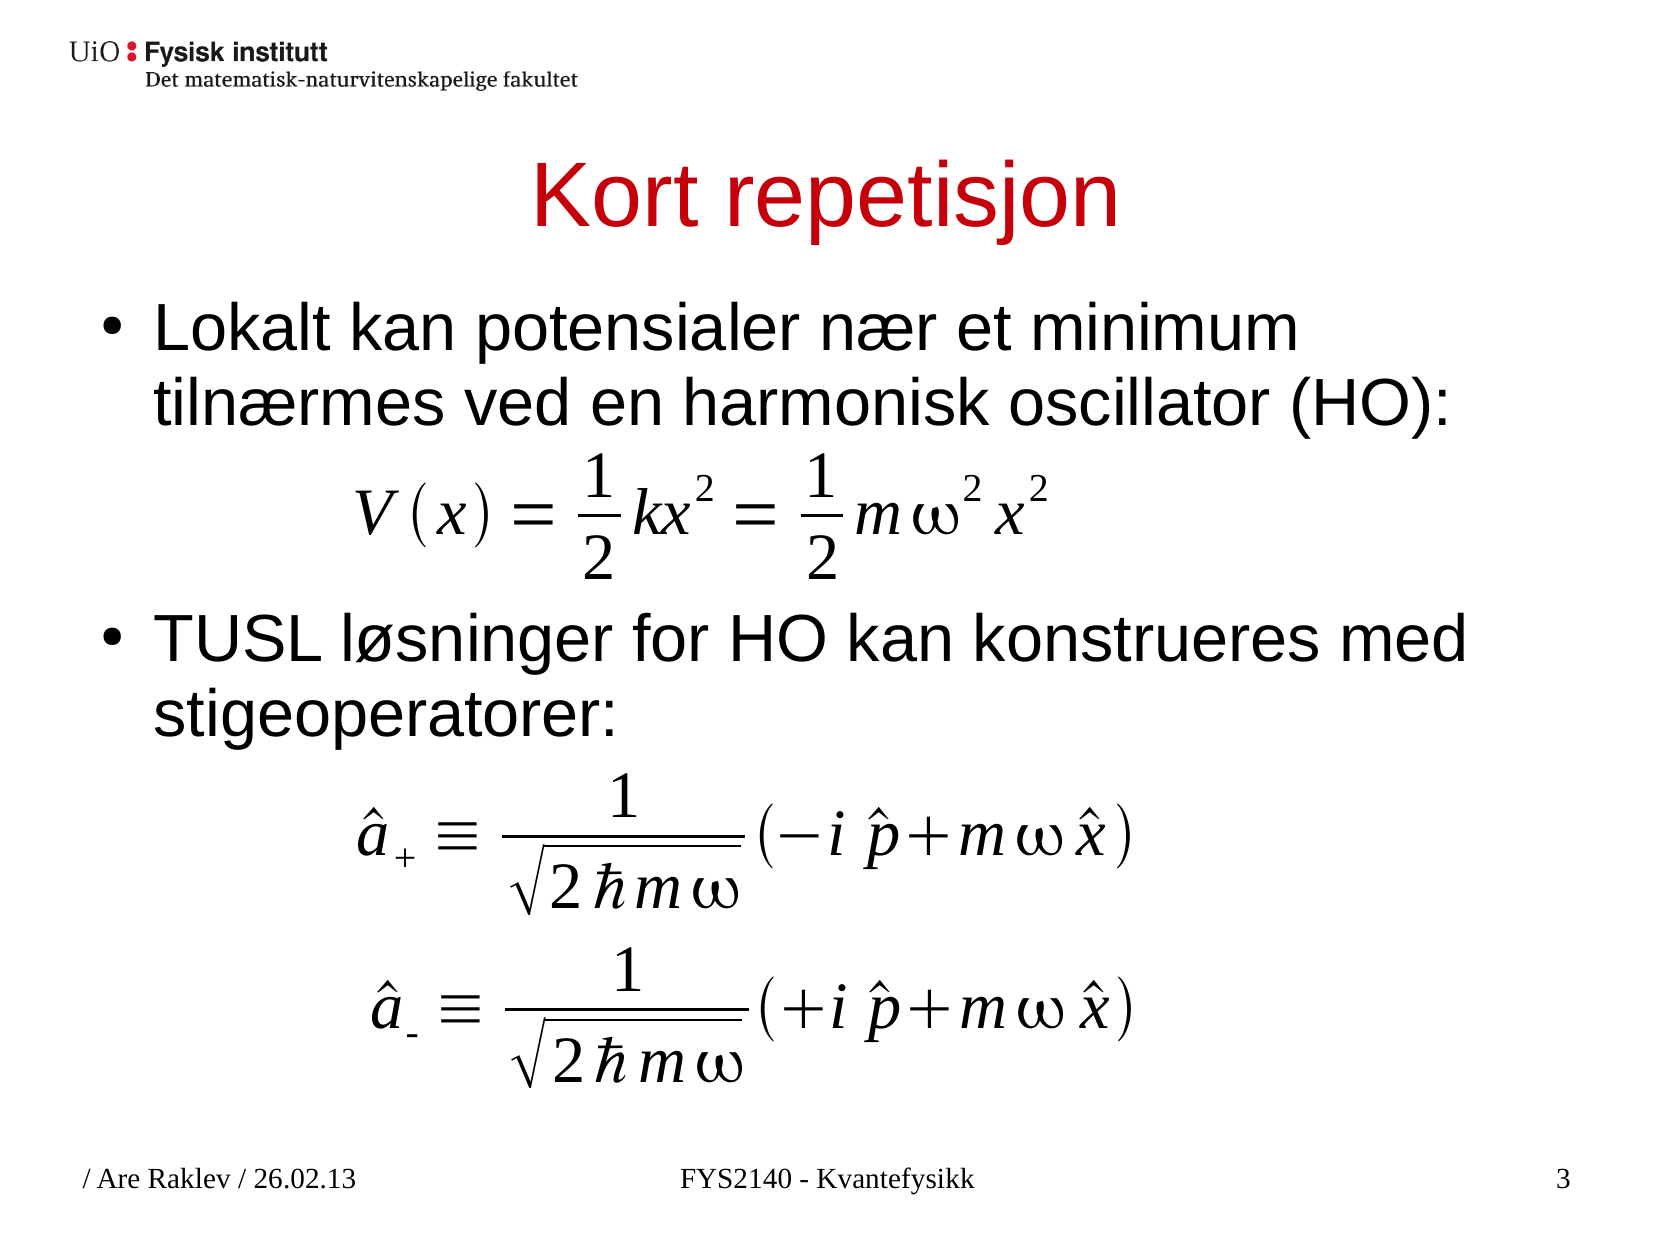

# Kort repetisjon
Lokalt kan potensialer nær et minimum tilnærmes ved en harmonisk oscillator (HO):
TUSL løsninger for HO kan konstrueres med stigeoperatorer:
/ Are Raklev / 26.02.13
FYS2140 - Kvantefysikk
3